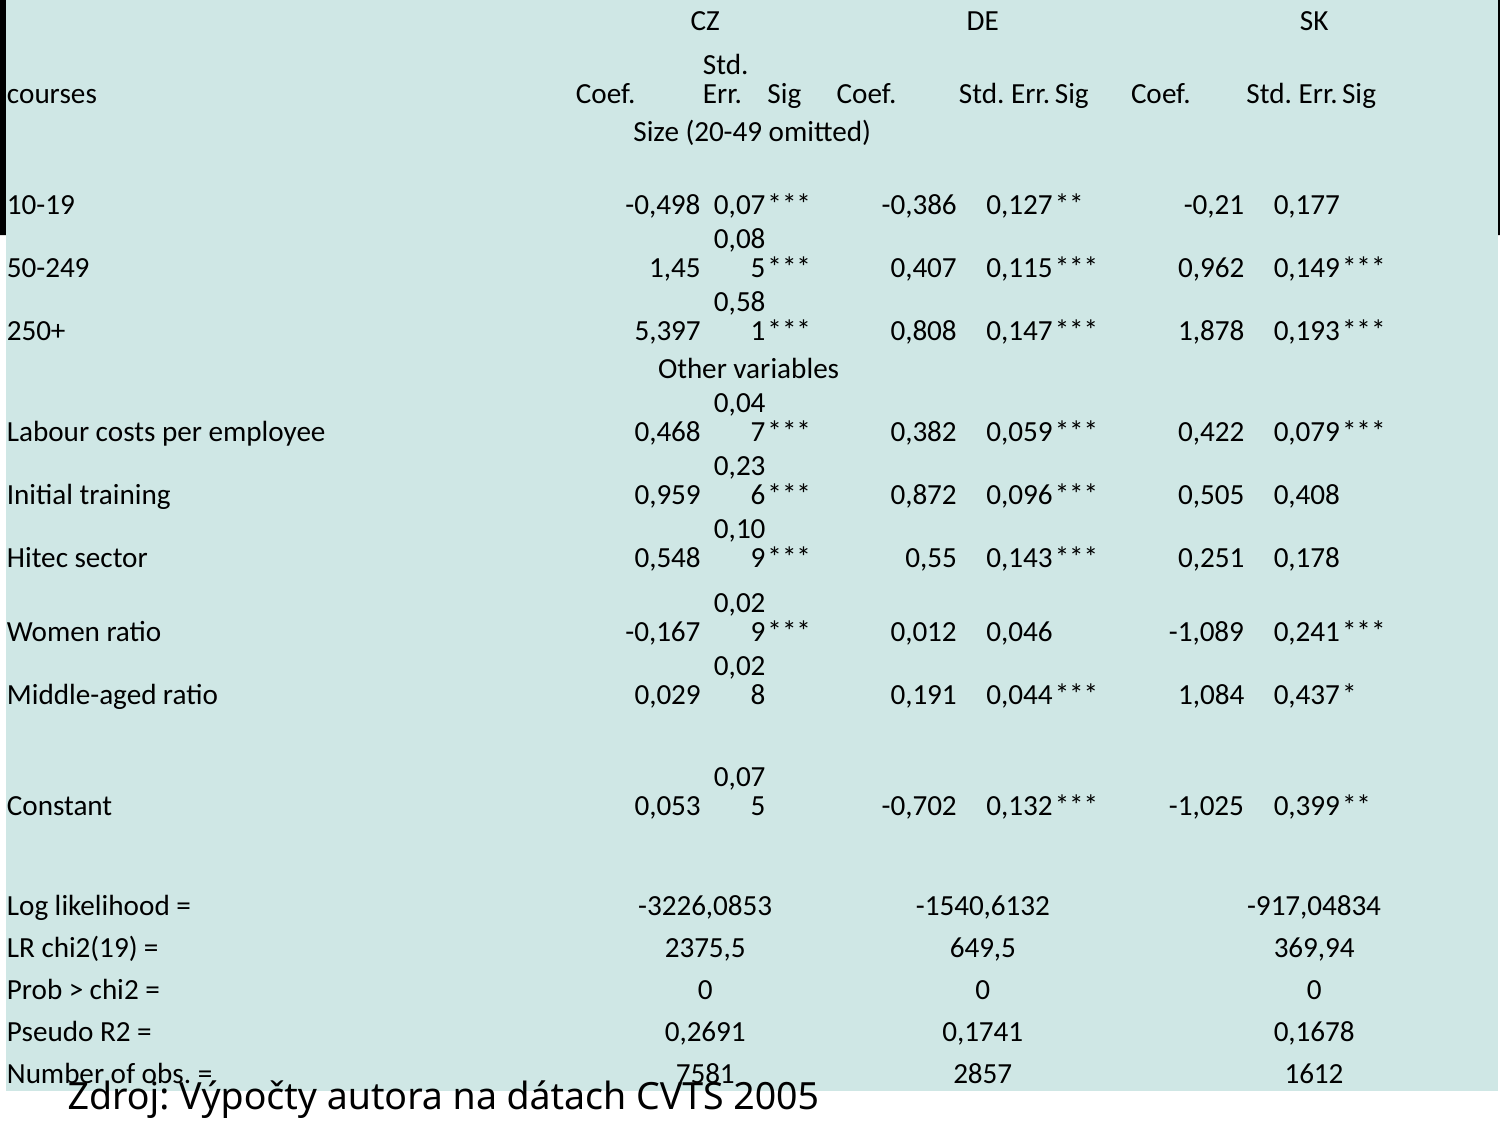

| | CZ | | | DE | | | SK | | |
| --- | --- | --- | --- | --- | --- | --- | --- | --- | --- |
| courses | Coef. | Std. Err. | Sig | Coef. | Std. Err. | Sig | Coef. | Std. Err. | Sig |
| Size (20-49 omitted) | | | | | | | | | |
| 10-19 | -0,498 | 0,07 | \*\*\* | -0,386 | 0,127 | \*\* | -0,21 | 0,177 | |
| 50-249 | 1,45 | 0,085 | \*\*\* | 0,407 | 0,115 | \*\*\* | 0,962 | 0,149 | \*\*\* |
| 250+ | 5,397 | 0,581 | \*\*\* | 0,808 | 0,147 | \*\*\* | 1,878 | 0,193 | \*\*\* |
| Other variables | | | | | | | | | |
| Labour costs per employee | 0,468 | 0,047 | \*\*\* | 0,382 | 0,059 | \*\*\* | 0,422 | 0,079 | \*\*\* |
| Initial training | 0,959 | 0,236 | \*\*\* | 0,872 | 0,096 | \*\*\* | 0,505 | 0,408 | |
| Hitec sector | 0,548 | 0,109 | \*\*\* | 0,55 | 0,143 | \*\*\* | 0,251 | 0,178 | |
| Women ratio | -0,167 | 0,029 | \*\*\* | 0,012 | 0,046 | | -1,089 | 0,241 | \*\*\* |
| Middle-aged ratio | 0,029 | 0,028 | | 0,191 | 0,044 | \*\*\* | 1,084 | 0,437 | \* |
| | | | | | | | | | |
| Constant | 0,053 | 0,075 | | -0,702 | 0,132 | \*\*\* | -1,025 | 0,399 | \*\* |
| | | | | | | | | | |
| Log likelihood = | -3226,0853 | | | -1540,6132 | | | -917,04834 | | |
| LR chi2(19) = | 2375,5 | | | 649,5 | | | 369,94 | | |
| Prob > chi2 = | 0 | | | 0 | | | 0 | | |
| Pseudo R2 = | 0,2691 | | | 0,1741 | | | 0,1678 | | |
| Number of obs. = | 7581 | | | 2857 | | | 1612 | | |
Zdroj: Výpočty autora na dátach CVTS 2005